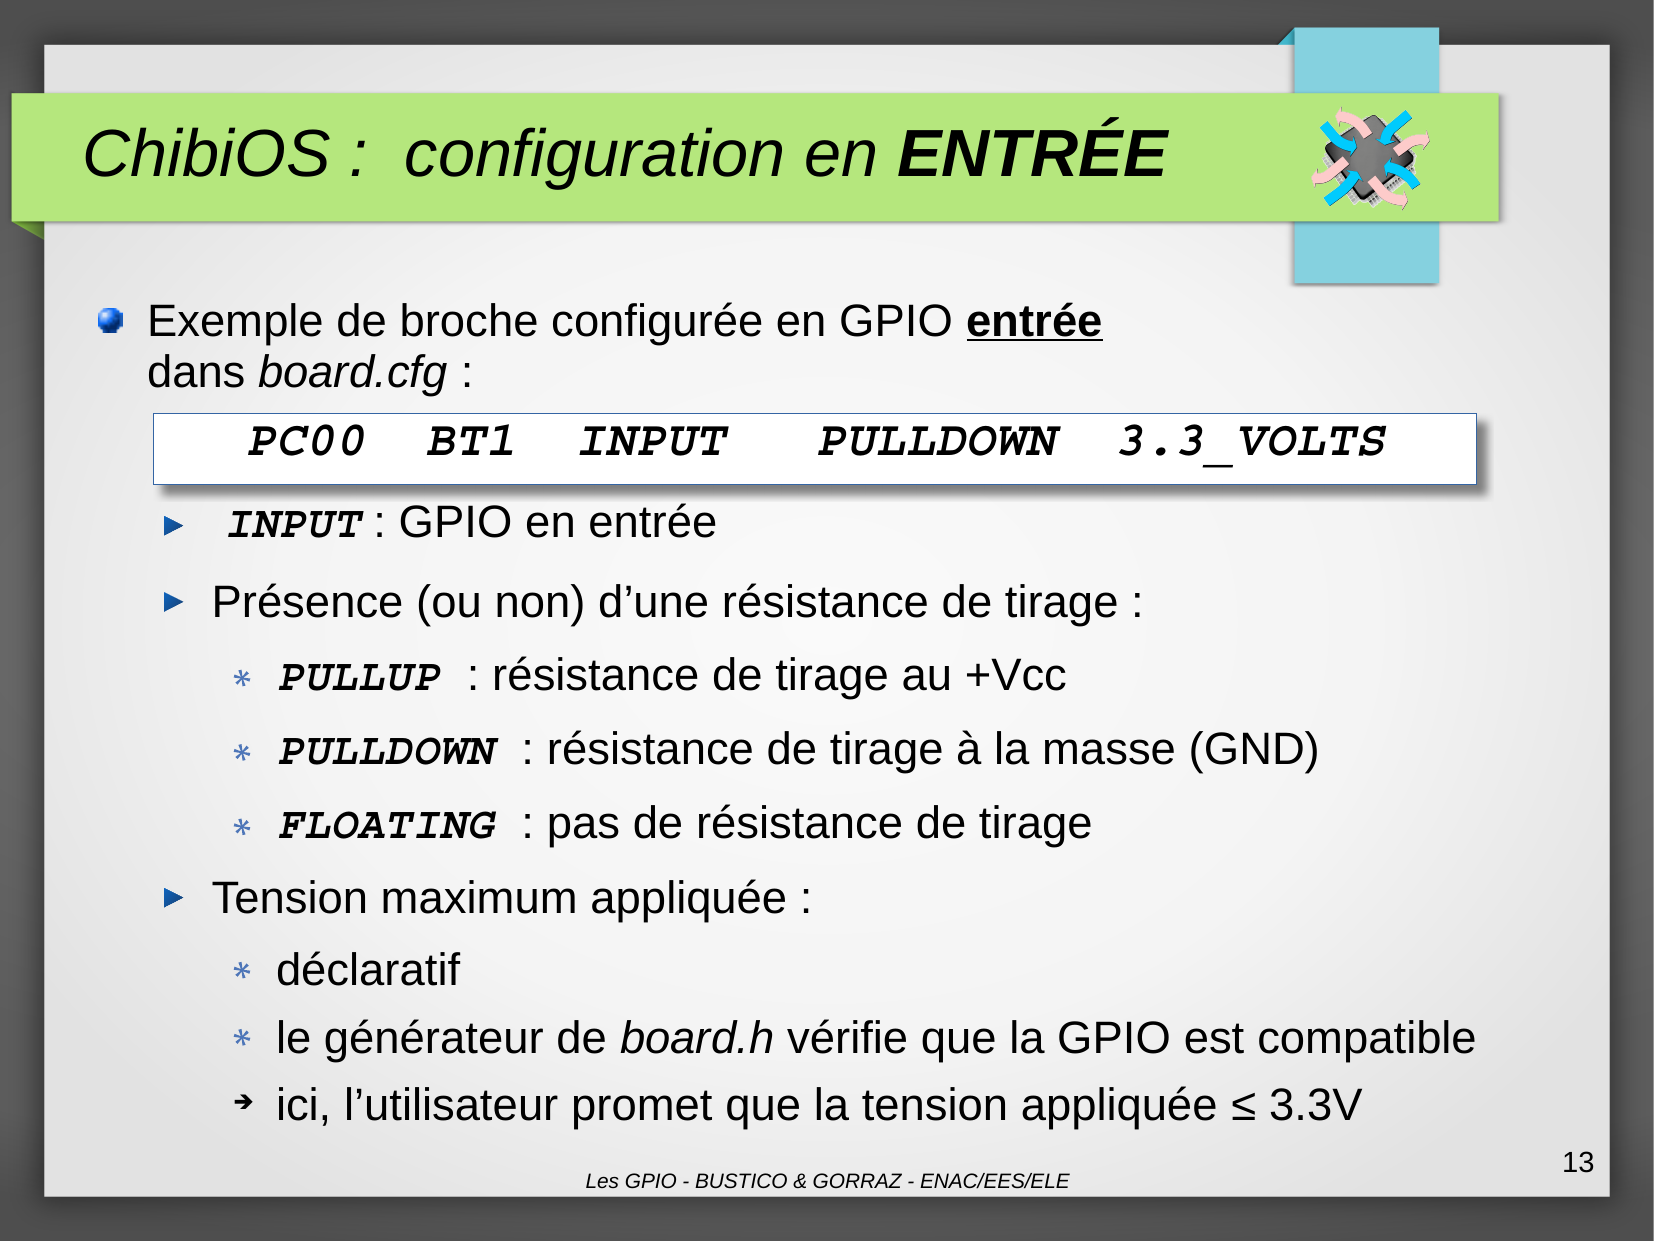

# ChibiOS : configuration en ENTRÉE
Exemple de broche configurée en GPIO entrée
dans board.cfg :
 INPUT : GPIO en entrée
Présence (ou non) d’une résistance de tirage :
PULLUP : résistance de tirage au +Vcc
PULLDOWN : résistance de tirage à la masse (GND)
FLOATING : pas de résistance de tirage
Tension maximum appliquée :
déclaratif
le générateur de board.h vérifie que la GPIO est compatible
ici, l’utilisateur promet que la tension appliquée ≤ 3.3V
PC00 BT1 INPUT PULLDOWN 3.3_VOLTS
13
Les GPIO - BUSTICO & GORRAZ - ENAC/EES/ELE